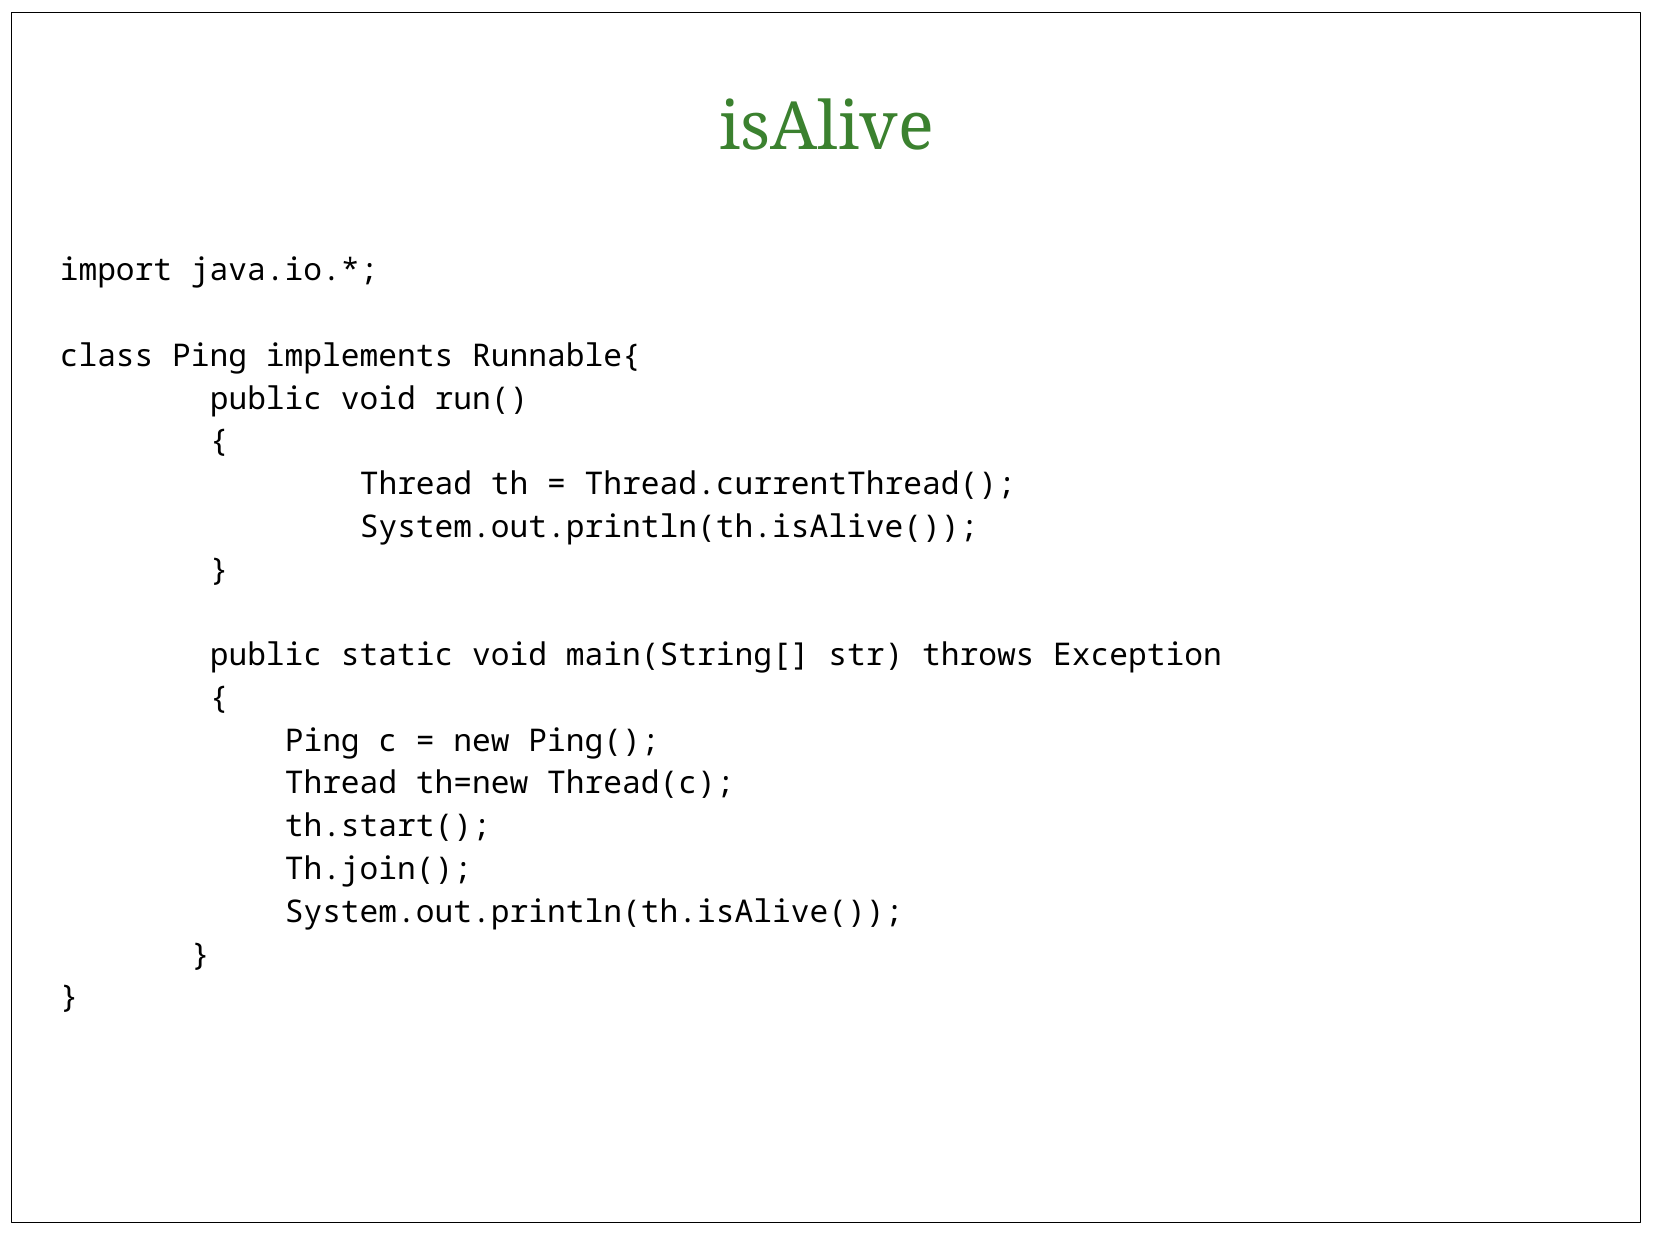

# isAlive
import java.io.*;
class Ping implements Runnable{
	 public void run()
		{
 Thread th = Thread.currentThread();
 		System.out.println(th.isAlive());
 }
	 public static void main(String[] str) throws Exception
		{
		 	Ping c = new Ping();
		 	Thread th=new Thread(c);
		 	th.start();
		 	Th.join();
		 	System.out.println(th.isAlive());
	 }
}